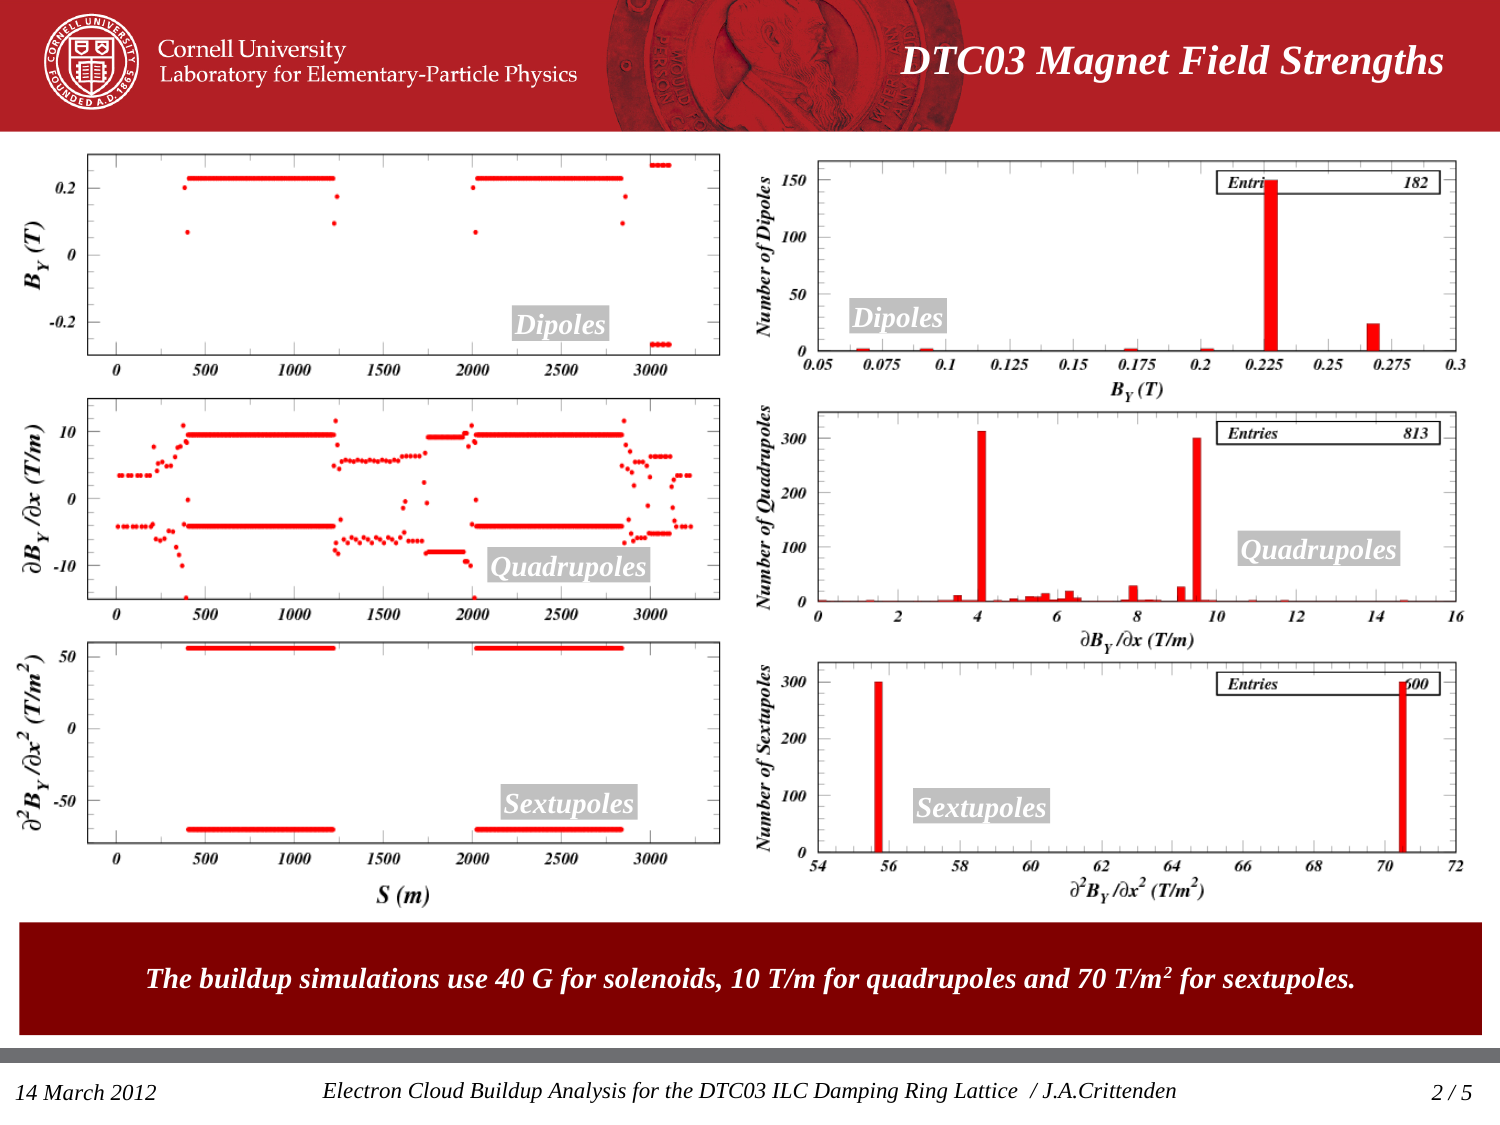

DTC03 Magnet Field Strengths
Dipoles
Dipoles
Quadrupoles
Quadrupoles
Sextupoles
Sextupoles
The buildup simulations use 40 G for solenoids, 10 T/m for quadrupoles and 70 T/m2 for sextupoles.